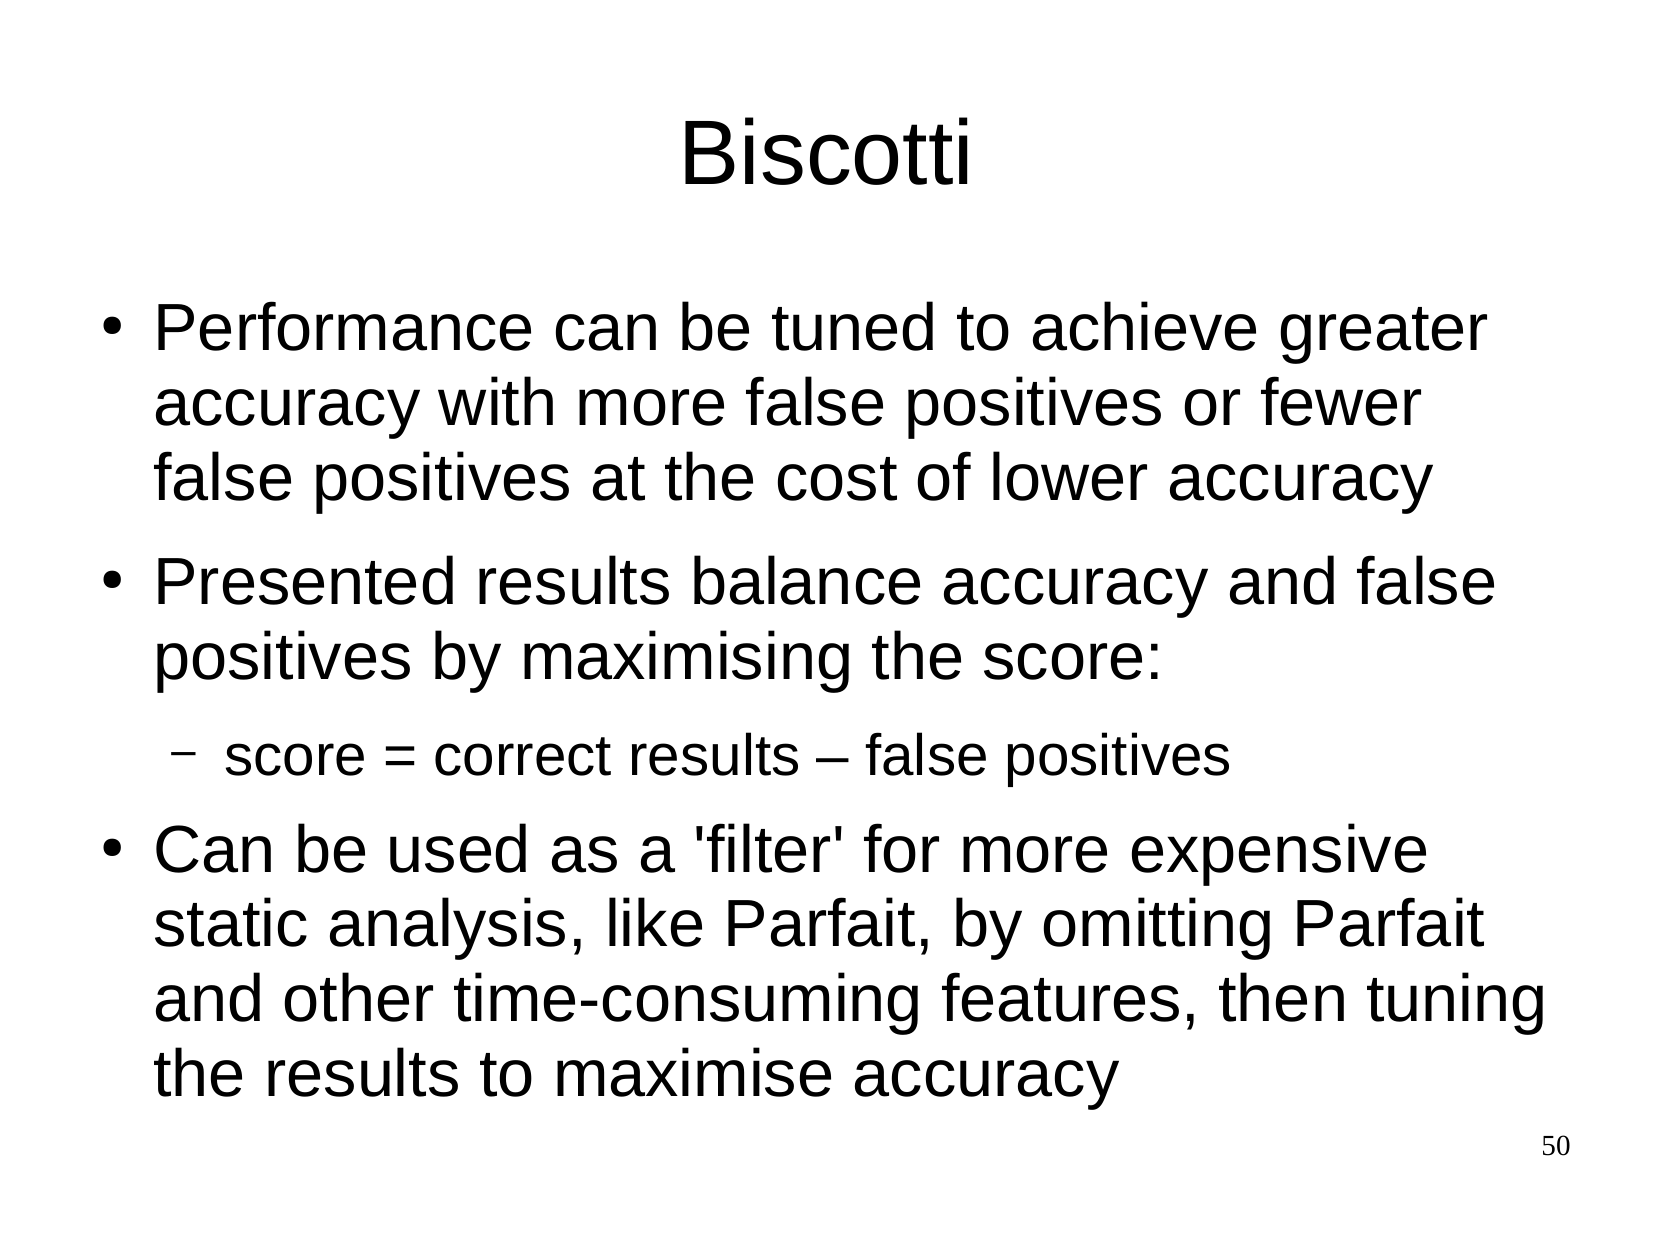

# Biscotti
Performance can be tuned to achieve greater accuracy with more false positives or fewer false positives at the cost of lower accuracy
Presented results balance accuracy and false positives by maximising the score:
score = correct results – false positives
Can be used as a 'filter' for more expensive static analysis, like Parfait, by omitting Parfait and other time-consuming features, then tuning the results to maximise accuracy
50